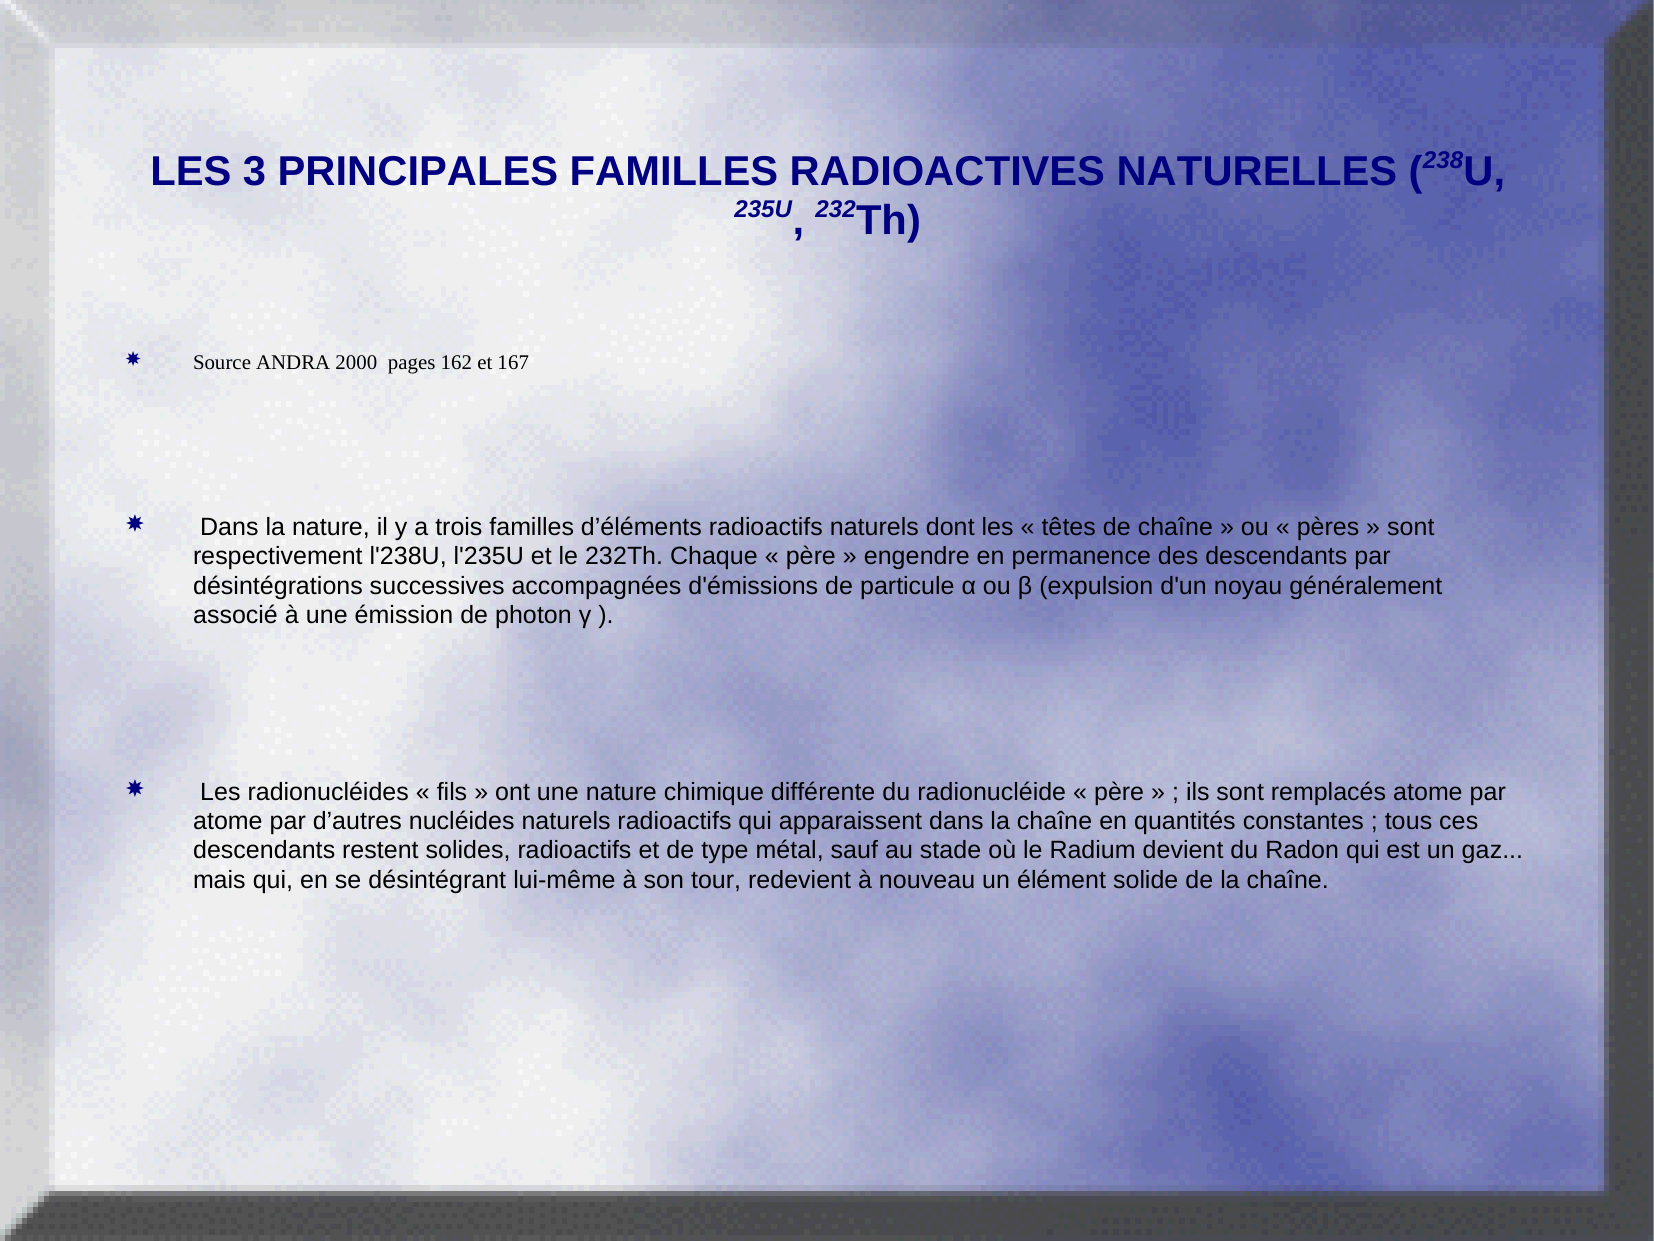

# LES 3 PRINCIPALES FAMILLES RADIOACTIVES NATURELLES (238U, 235U, 232Th)
Source ANDRA 2000 pages 162 et 167
 Dans la nature, il y a trois familles d’éléments radioactifs naturels dont les « têtes de chaîne » ou « pères » sont respectivement l'238U, l'235U et le 232Th. Chaque « père » engendre en permanence des descendants par désintégrations successives accompagnées d'émissions de particule α ou β (expulsion d'un noyau généralement associé à une émission de photon γ ).
 Les radionucléides « fils » ont une nature chimique différente du radionucléide « père » ; ils sont remplacés atome par atome par d’autres nucléides naturels radioactifs qui apparaissent dans la chaîne en quantités constantes ; tous ces descendants restent solides, radioactifs et de type métal, sauf au stade où le Radium devient du Radon qui est un gaz... mais qui, en se désintégrant lui-même à son tour, redevient à nouveau un élément solide de la chaîne.